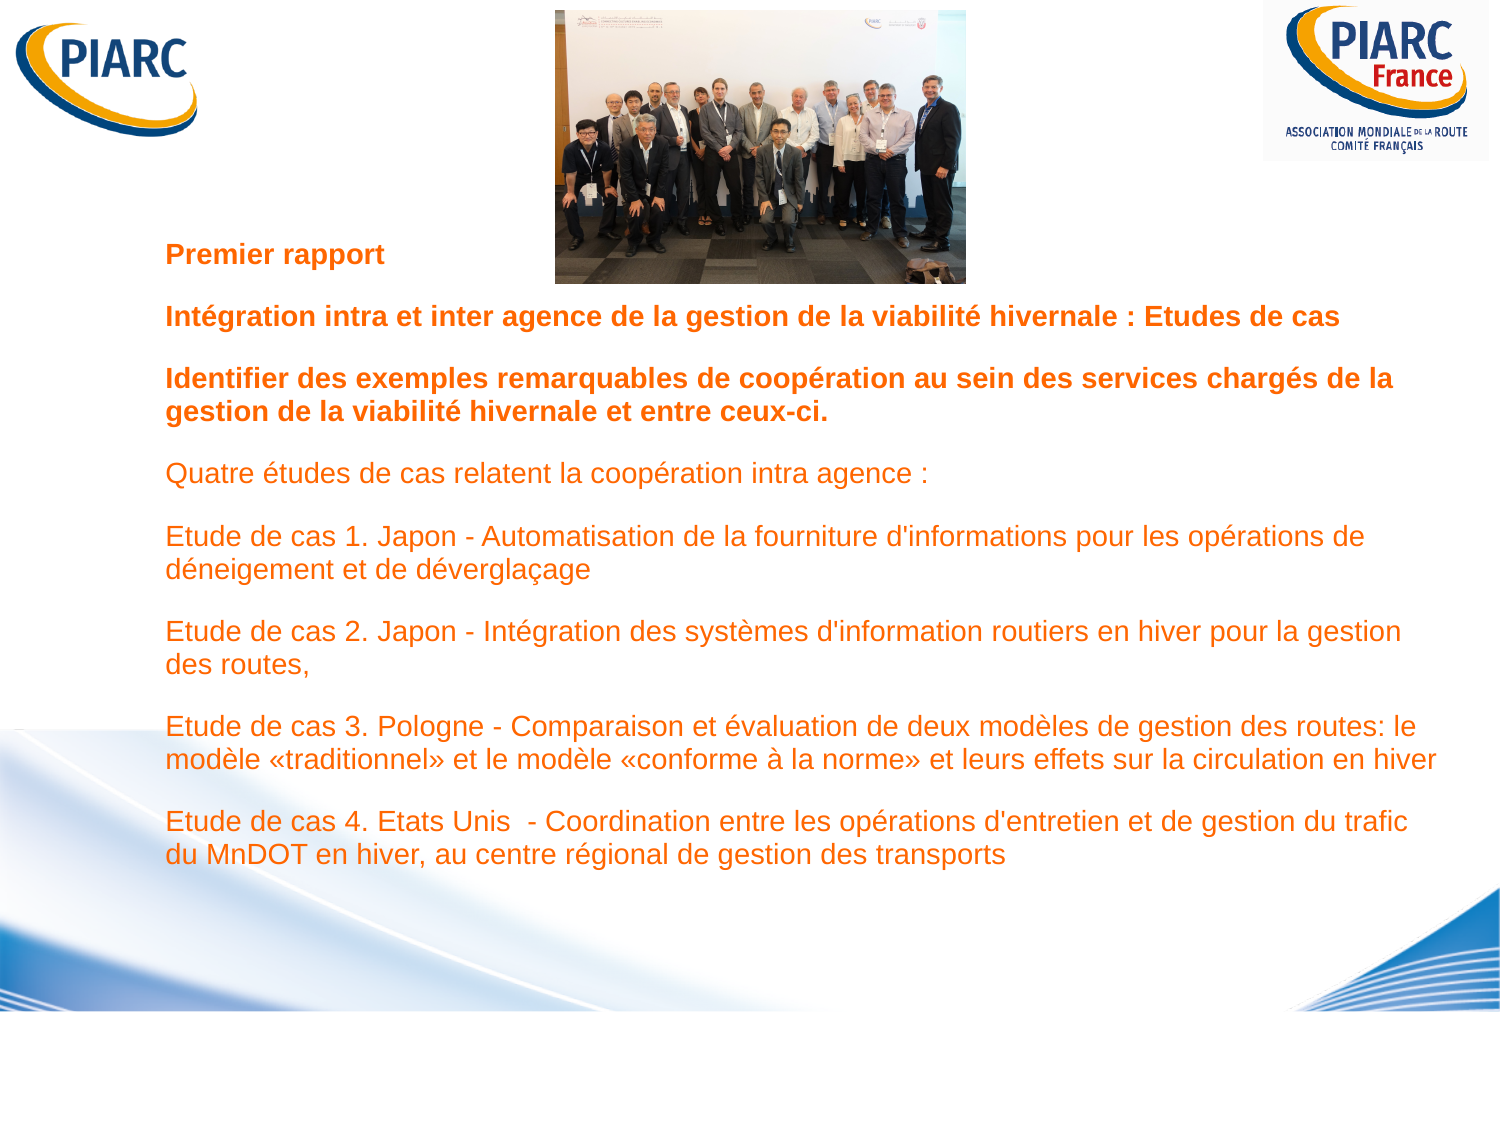

Premier rapport
Intégration intra et inter agence de la gestion de la viabilité hivernale : Etudes de cas
Identifier des exemples remarquables de coopération au sein des services chargés de la gestion de la viabilité hivernale et entre ceux-ci.
Quatre études de cas relatent la coopération intra agence :
Etude de cas 1. Japon - Automatisation de la fourniture d'informations pour les opérations de déneigement et de déverglaçage
Etude de cas 2. Japon - Intégration des systèmes d'information routiers en hiver pour la gestion des routes,
Etude de cas 3. Pologne - Comparaison et évaluation de deux modèles de gestion des routes: le modèle «traditionnel» et le modèle «conforme à la norme» et leurs effets sur la circulation en hiver
Etude de cas 4. Etats Unis - Coordination entre les opérations d'entretien et de gestion du trafic du MnDOT en hiver, au centre régional de gestion des transports
#